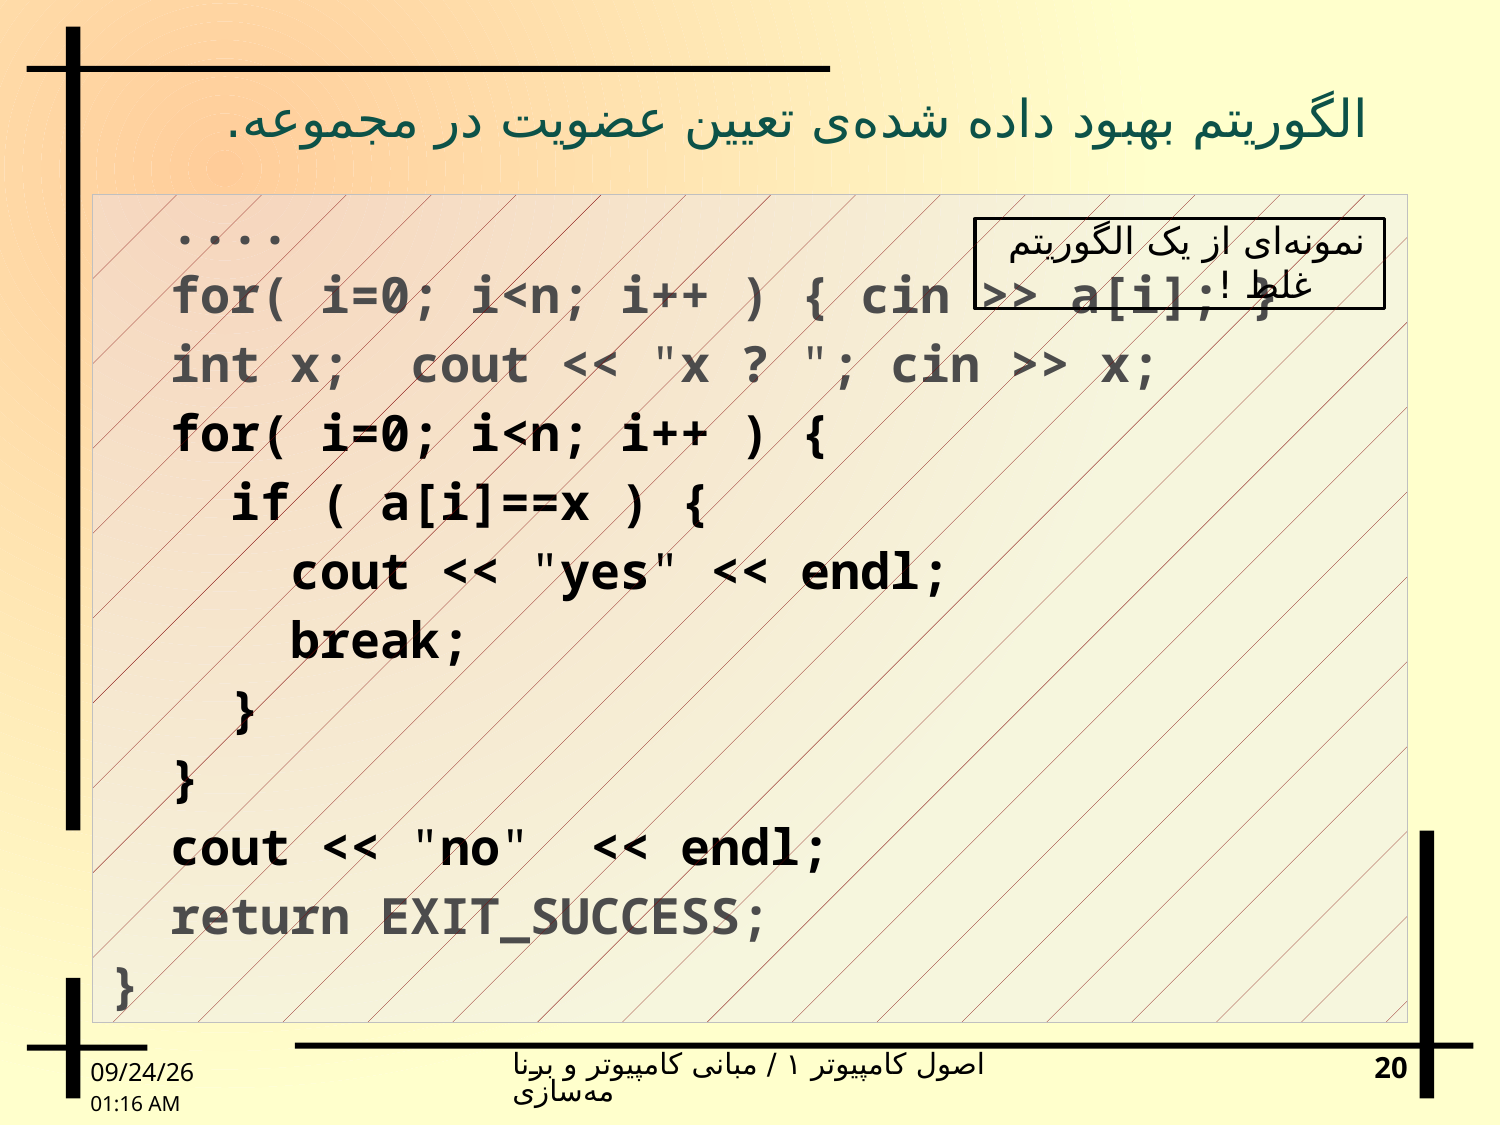

# الگوریتم بهبود داده شده‌ی تعیین عضویت در مجموعه.
 ....
 for( i=0; i<n; i++ ) { cin >> a[i]; }
 int x; cout << "x ? "; cin >> x;
 for( i=0; i<n; i++ ) {
 if ( a[i]==x ) {
 cout << "yes" << endl;
 break;
 }
 }
 cout << "no" << endl;
 return EXIT_SUCCESS;
}
نمونه‌ای از یک الگوریتم غلط !
اصول کامپیوتر ۱ / مبانی کامپیوتر و برنامه‌سازی
20